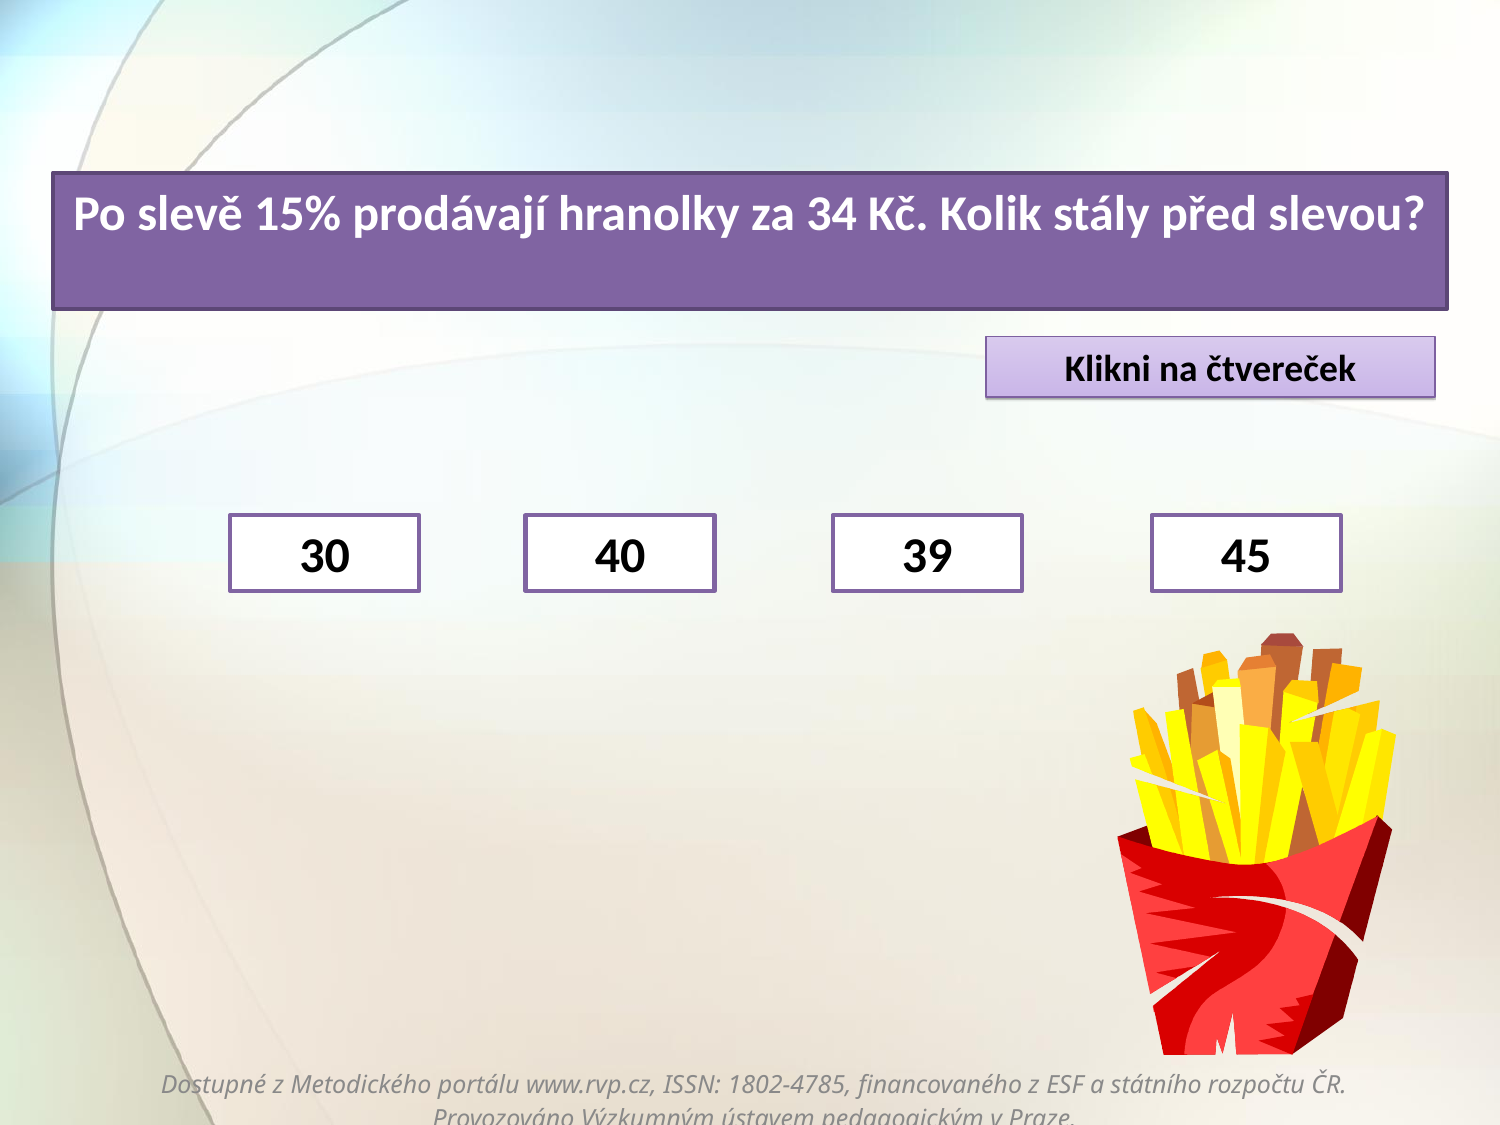

Po slevě 15% prodávají hranolky za 34 Kč. Kolik stály před slevou?
Klikni na čtvereček
30
40
39
45